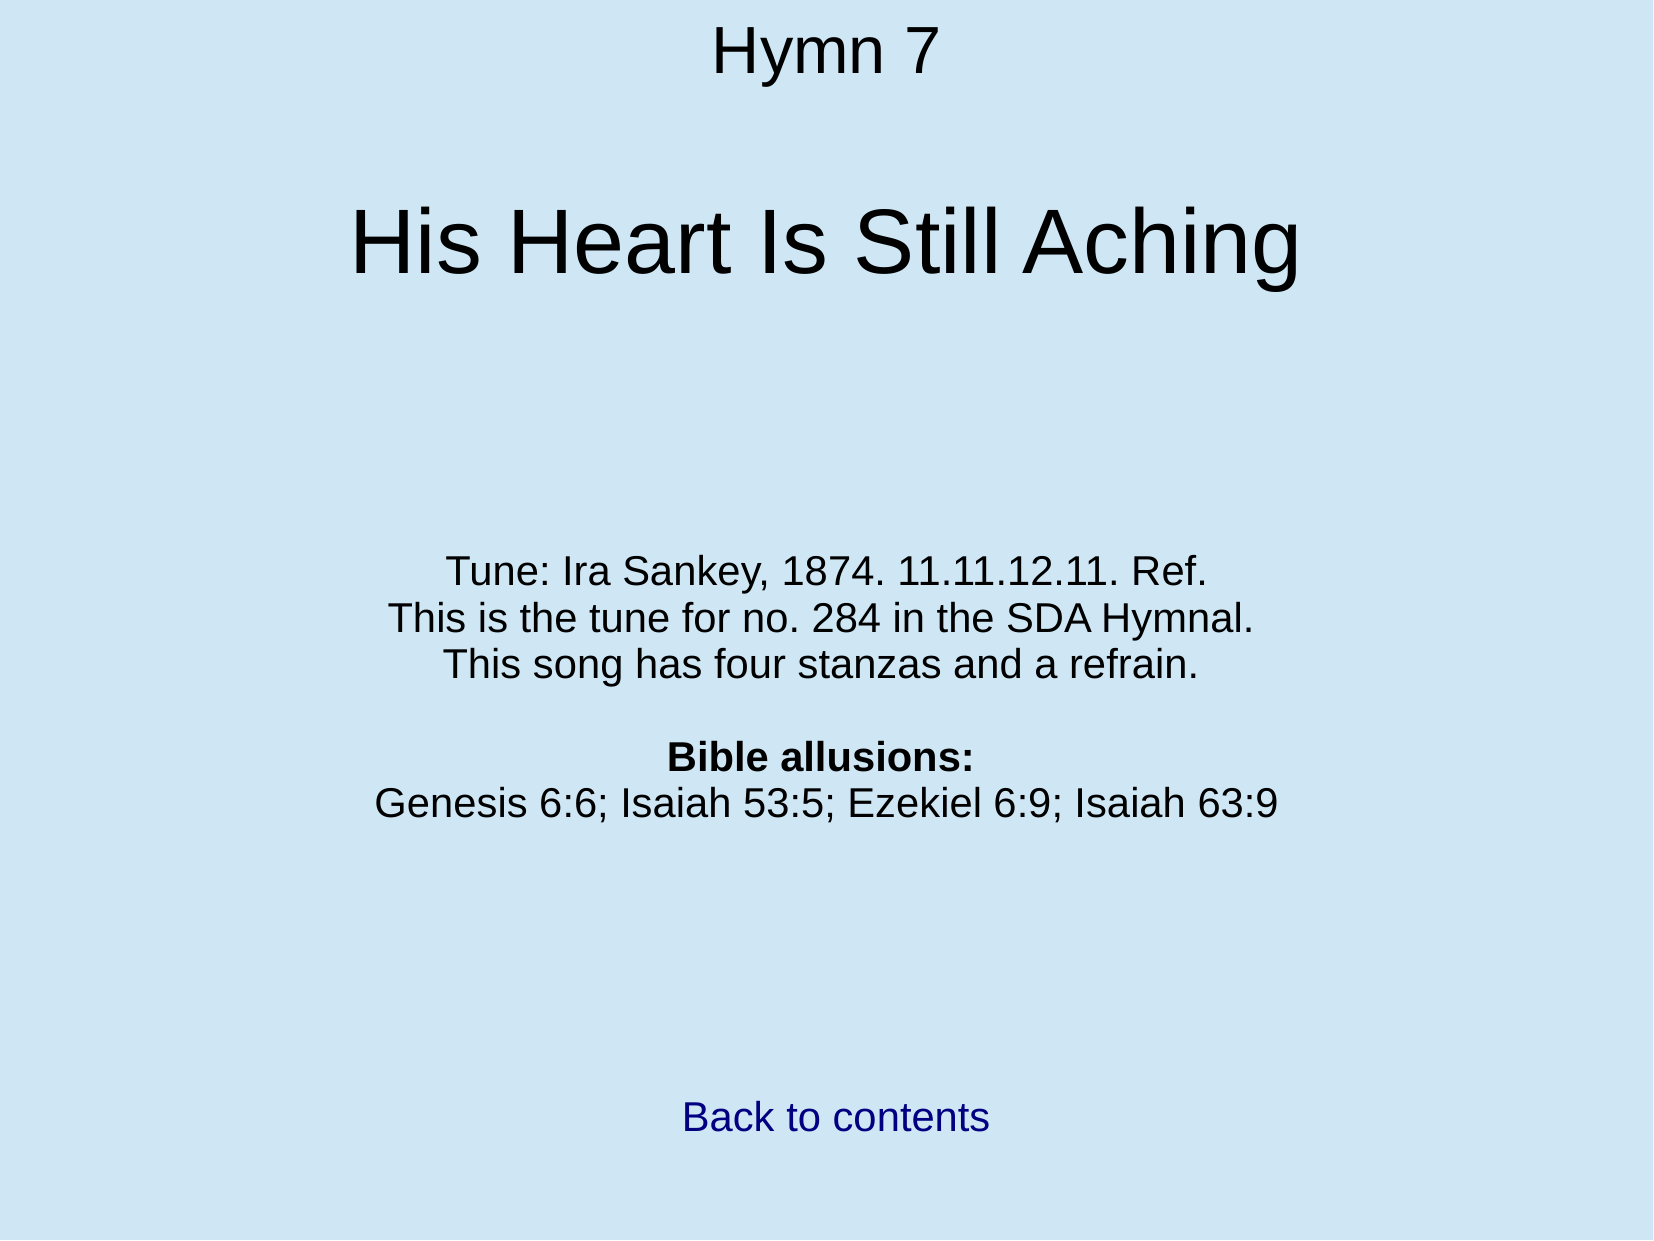

# Hymn 7 His Heart Is Still Aching
Tune: Ira Sankey, 1874. 11.11.12.11. Ref.
This is the tune for no. 284 in the SDA Hymnal.
This song has four stanzas and a refrain.
Bible allusions:
Genesis 6:6; Isaiah 53:5; Ezekiel 6:9; Isaiah 63:9
 Back to contents